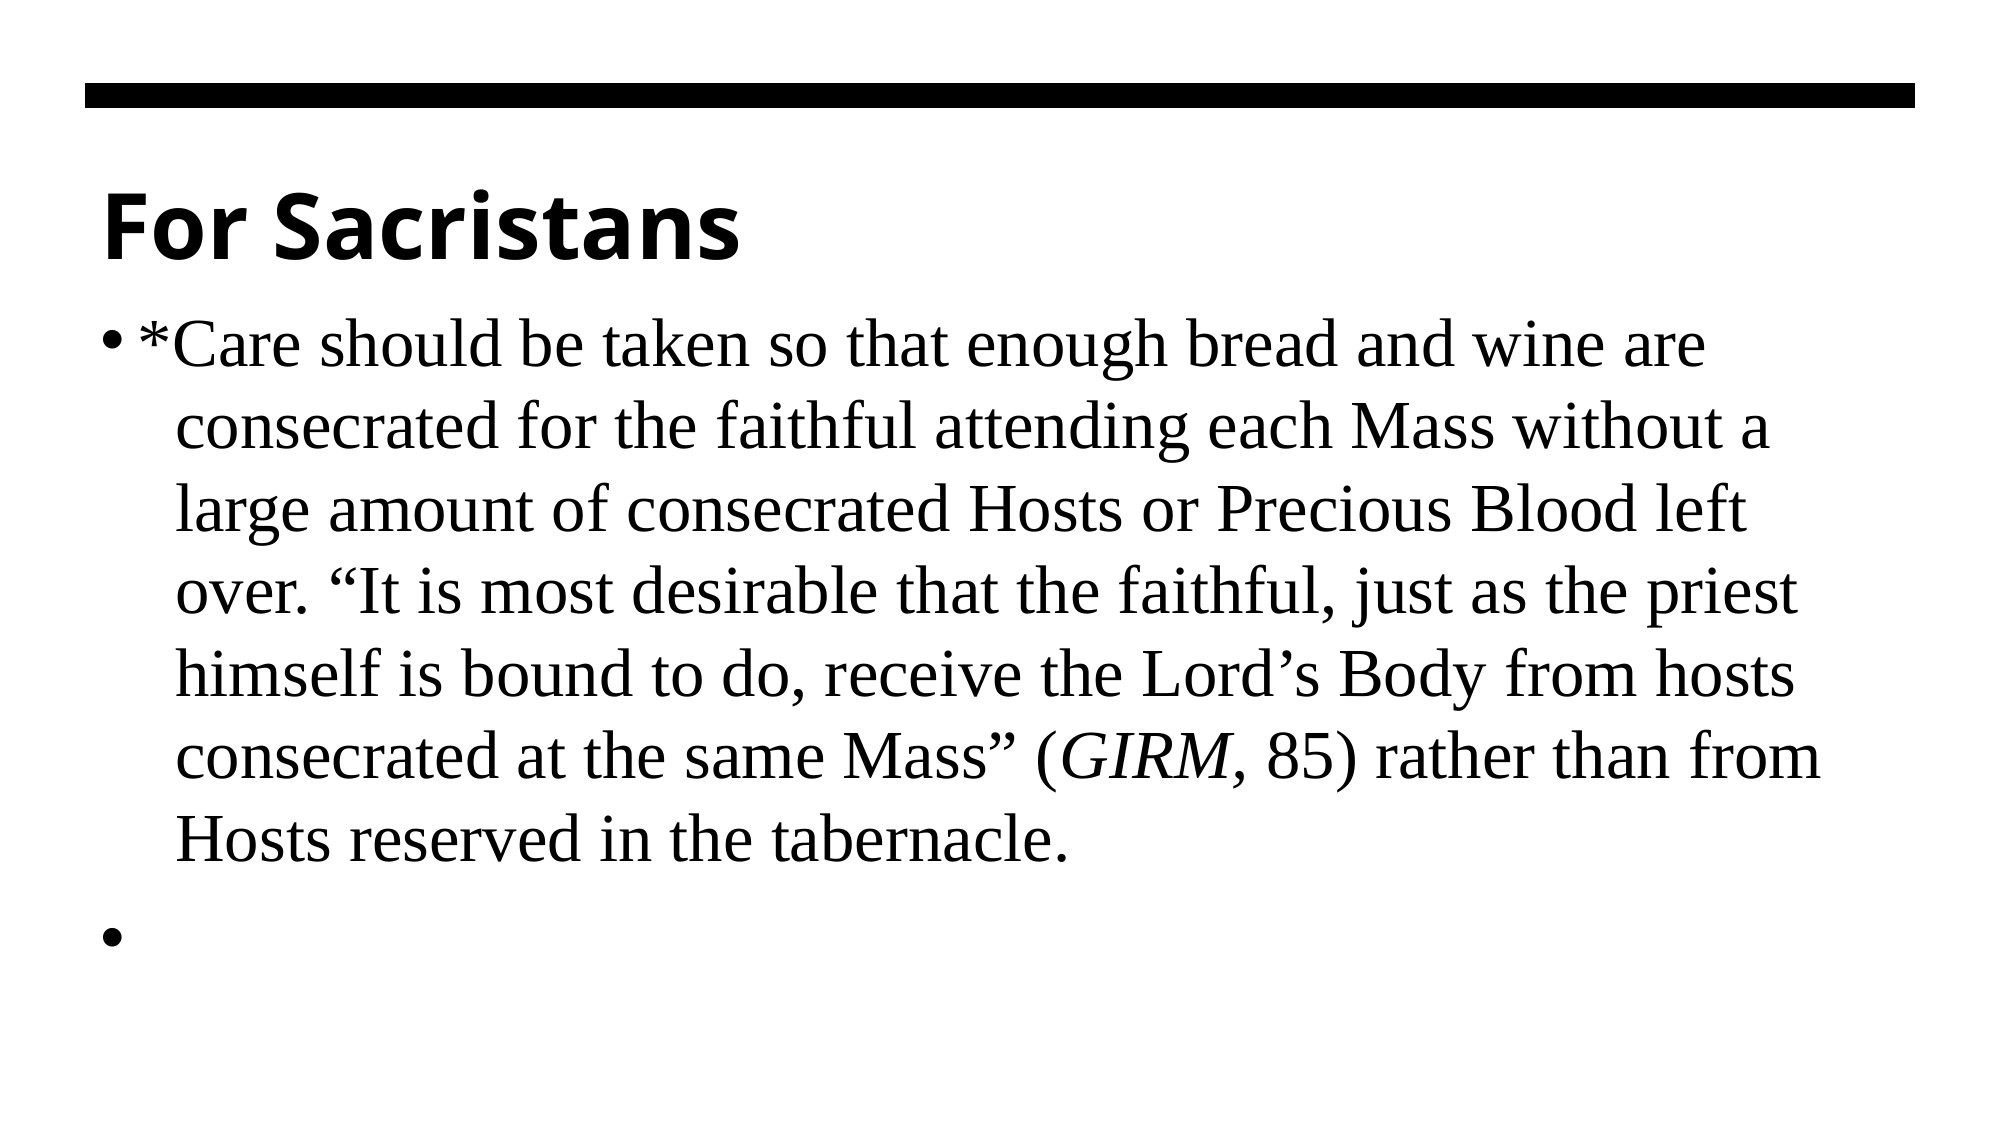

# For Sacristans
*Care should be taken so that enough bread and wine are consecrated for the faithful attending each Mass without a large amount of consecrated Hosts or Precious Blood left over. “It is most desirable that the faithful, just as the priest himself is bound to do, receive the Lord’s Body from hosts consecrated at the same Mass” (GIRM, 85) rather than from Hosts reserved in the tabernacle.